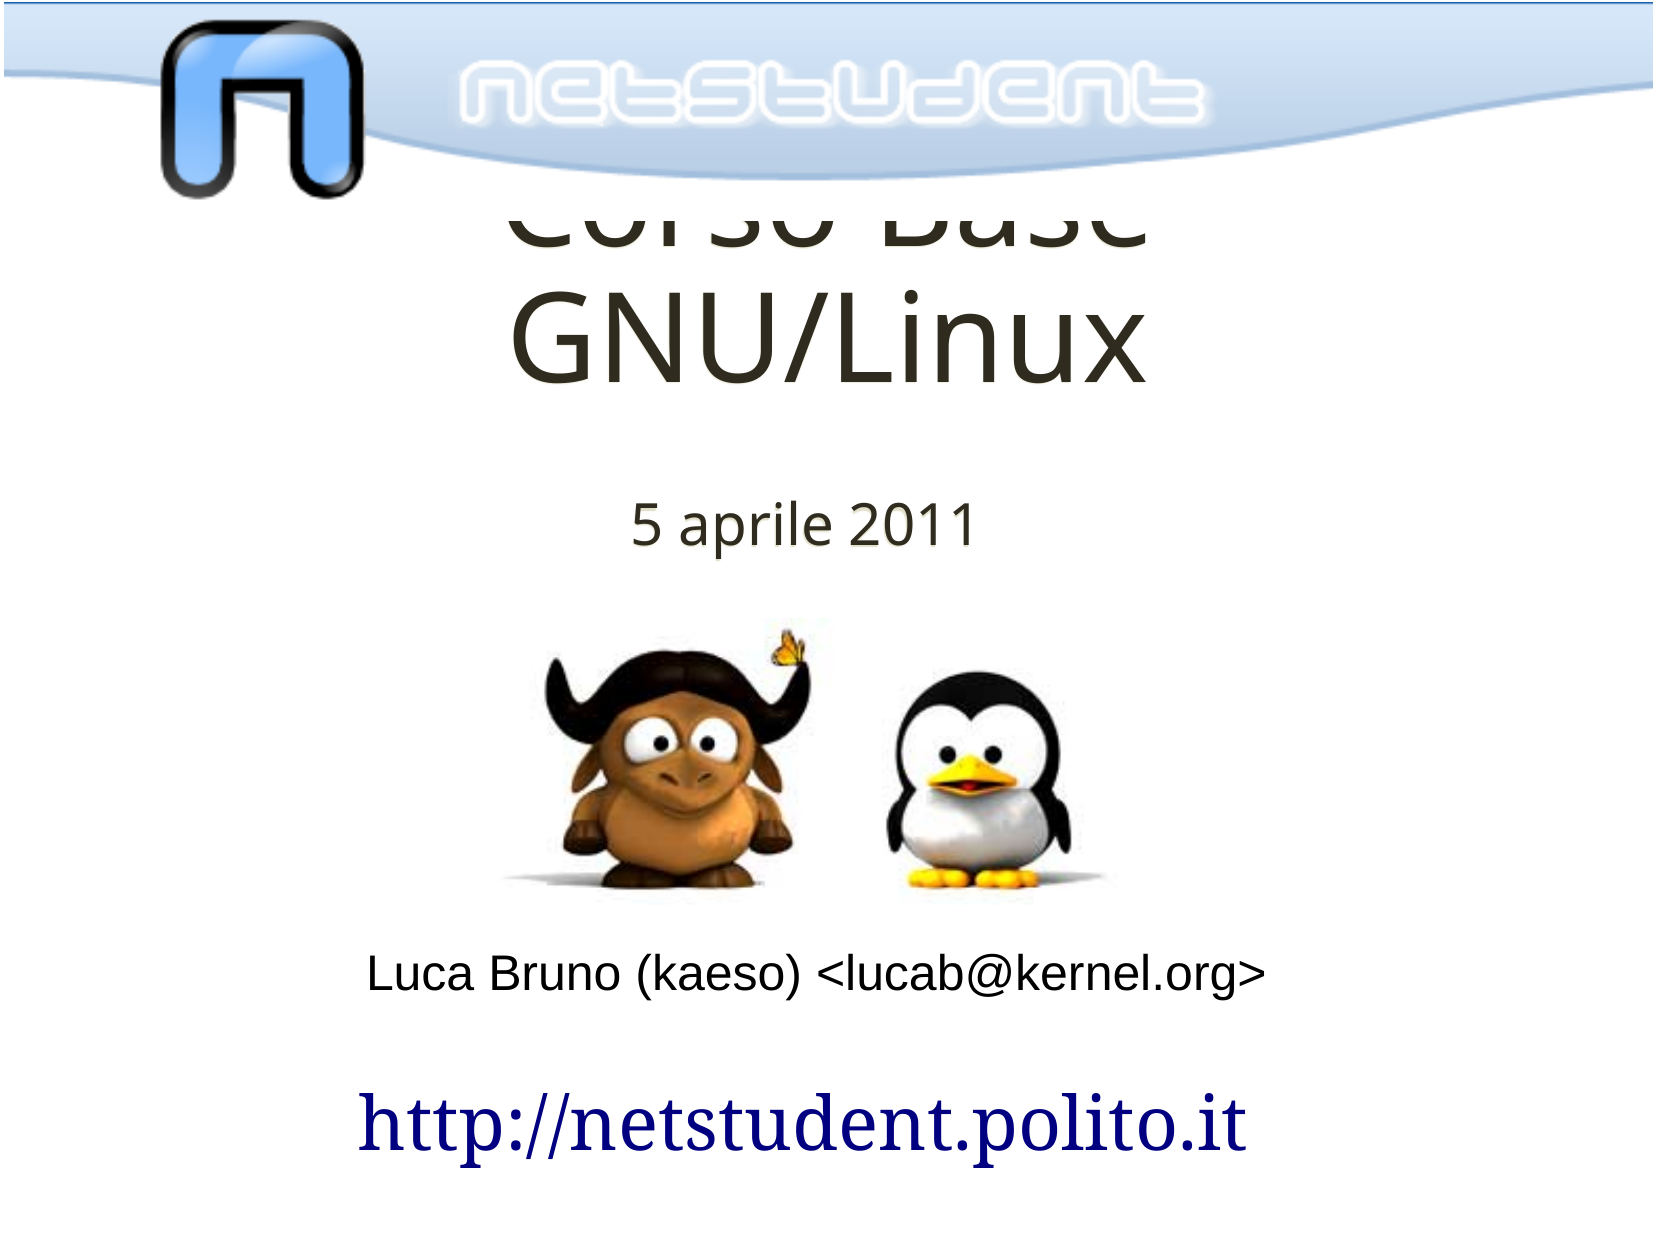

# Corso Base GNU/Linux
5 aprile 2011
Luca Bruno (kaeso) <lucab@kernel.org>
http://netstudent.polito.it